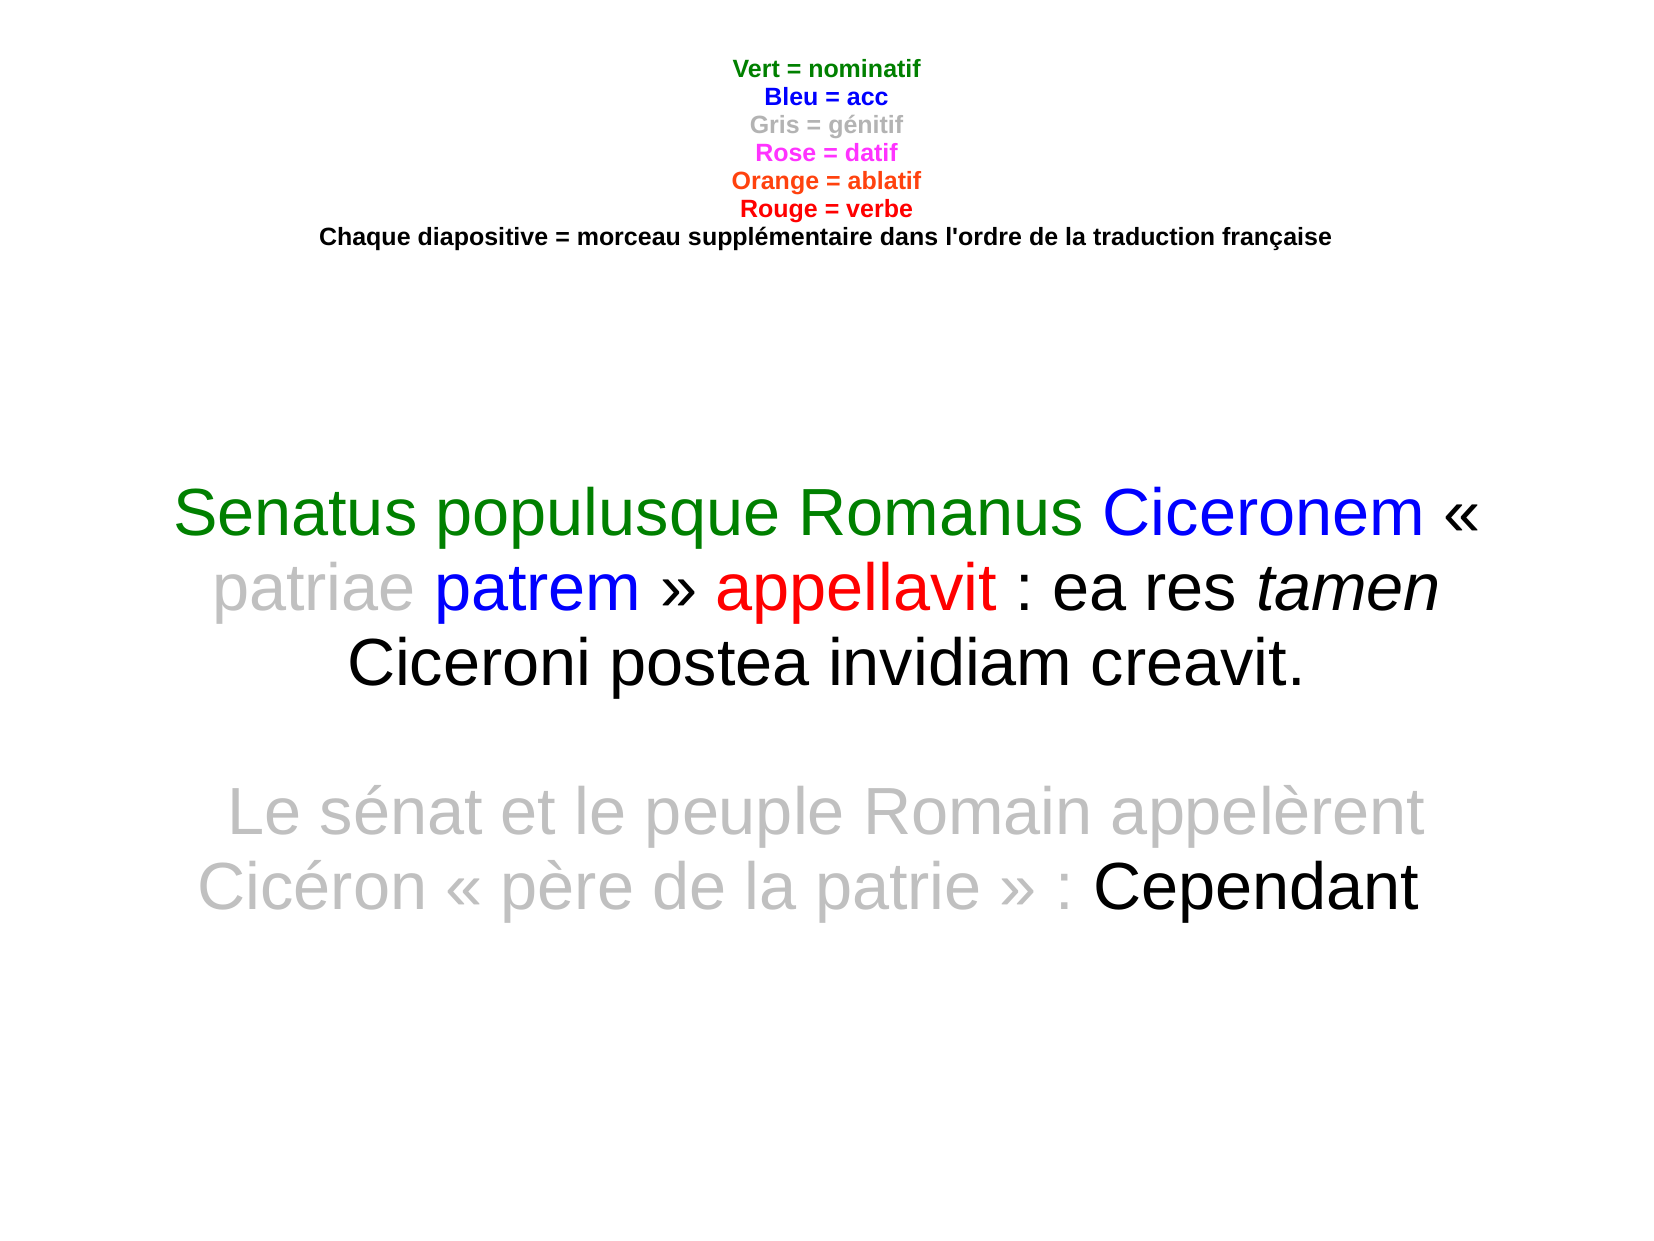

# Vert = nominatif Bleu = acc Gris = génitif Rose = datif Orange = ablatif Rouge = verbe Chaque diapositive = morceau supplémentaire dans l'ordre de la traduction française
Senatus populusque Romanus Ciceronem « patriae patrem » appellavit : ea res tamen Ciceroni postea invidiam creavit.
Le sénat et le peuple Romain appelèrent Cicéron « père de la patrie » : Cependant